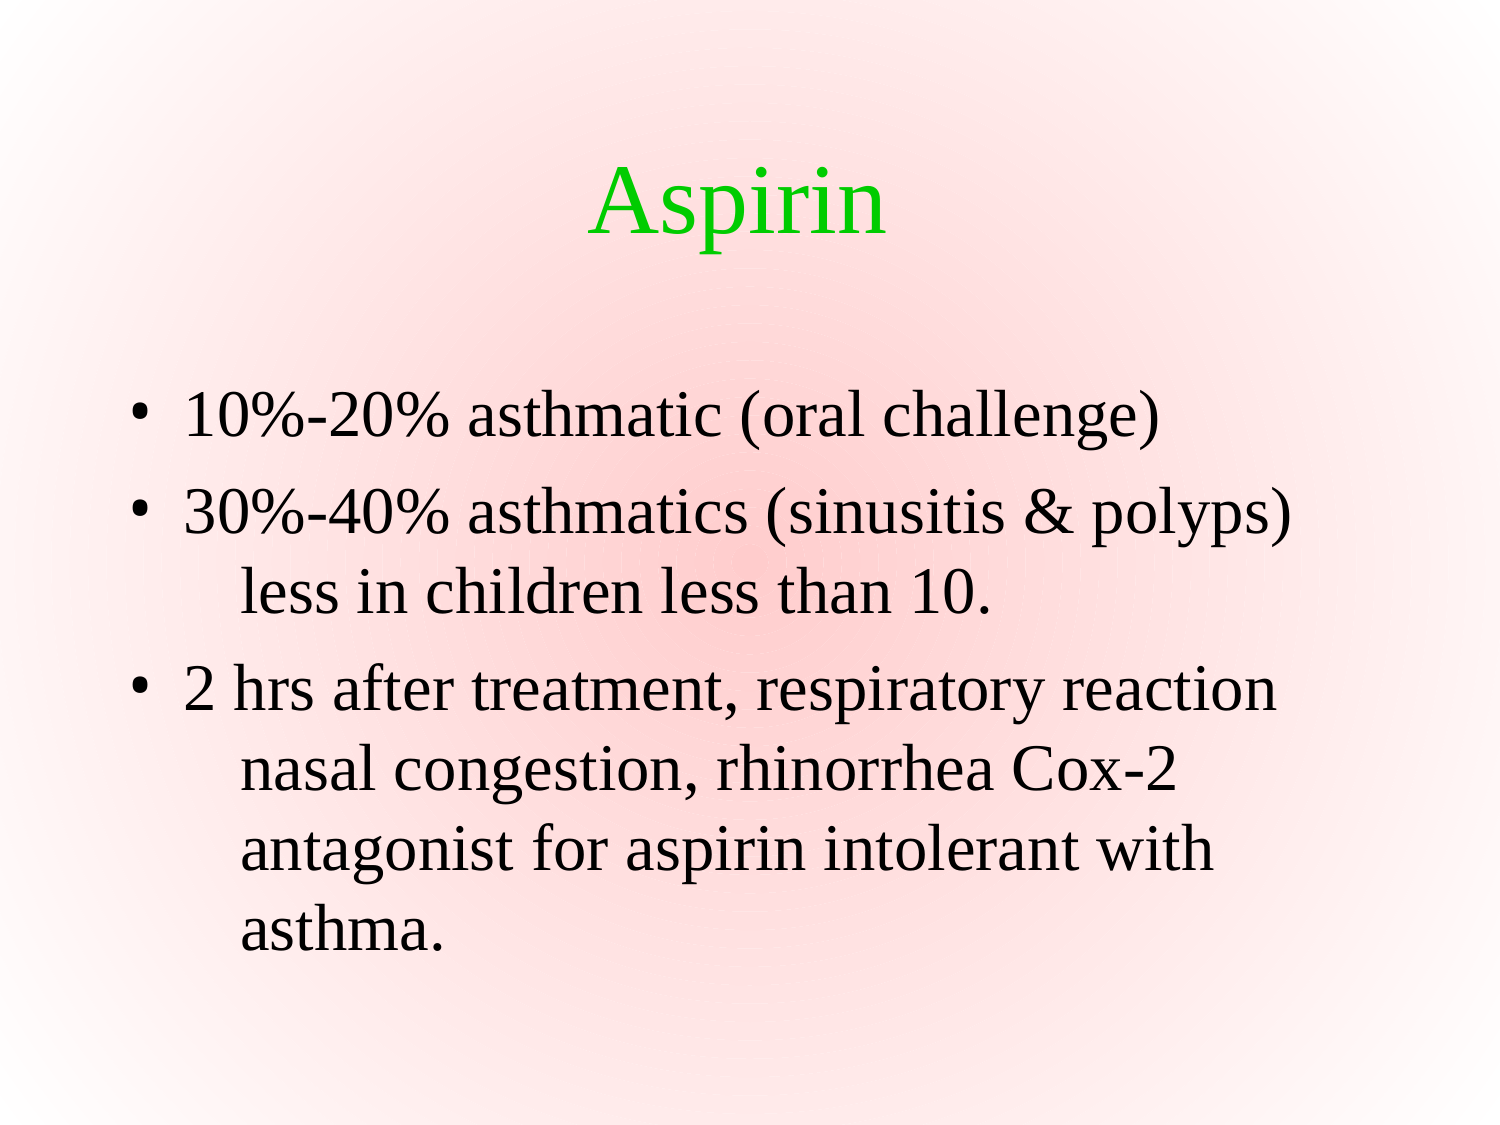

# Aspirin
10%-20% asthmatic (oral challenge)
30%-40% asthmatics (sinusitis & polyps) less in children less than 10.
2 hrs after treatment, respiratory reaction nasal congestion, rhinorrhea Cox-2 antagonist for aspirin intolerant with asthma.